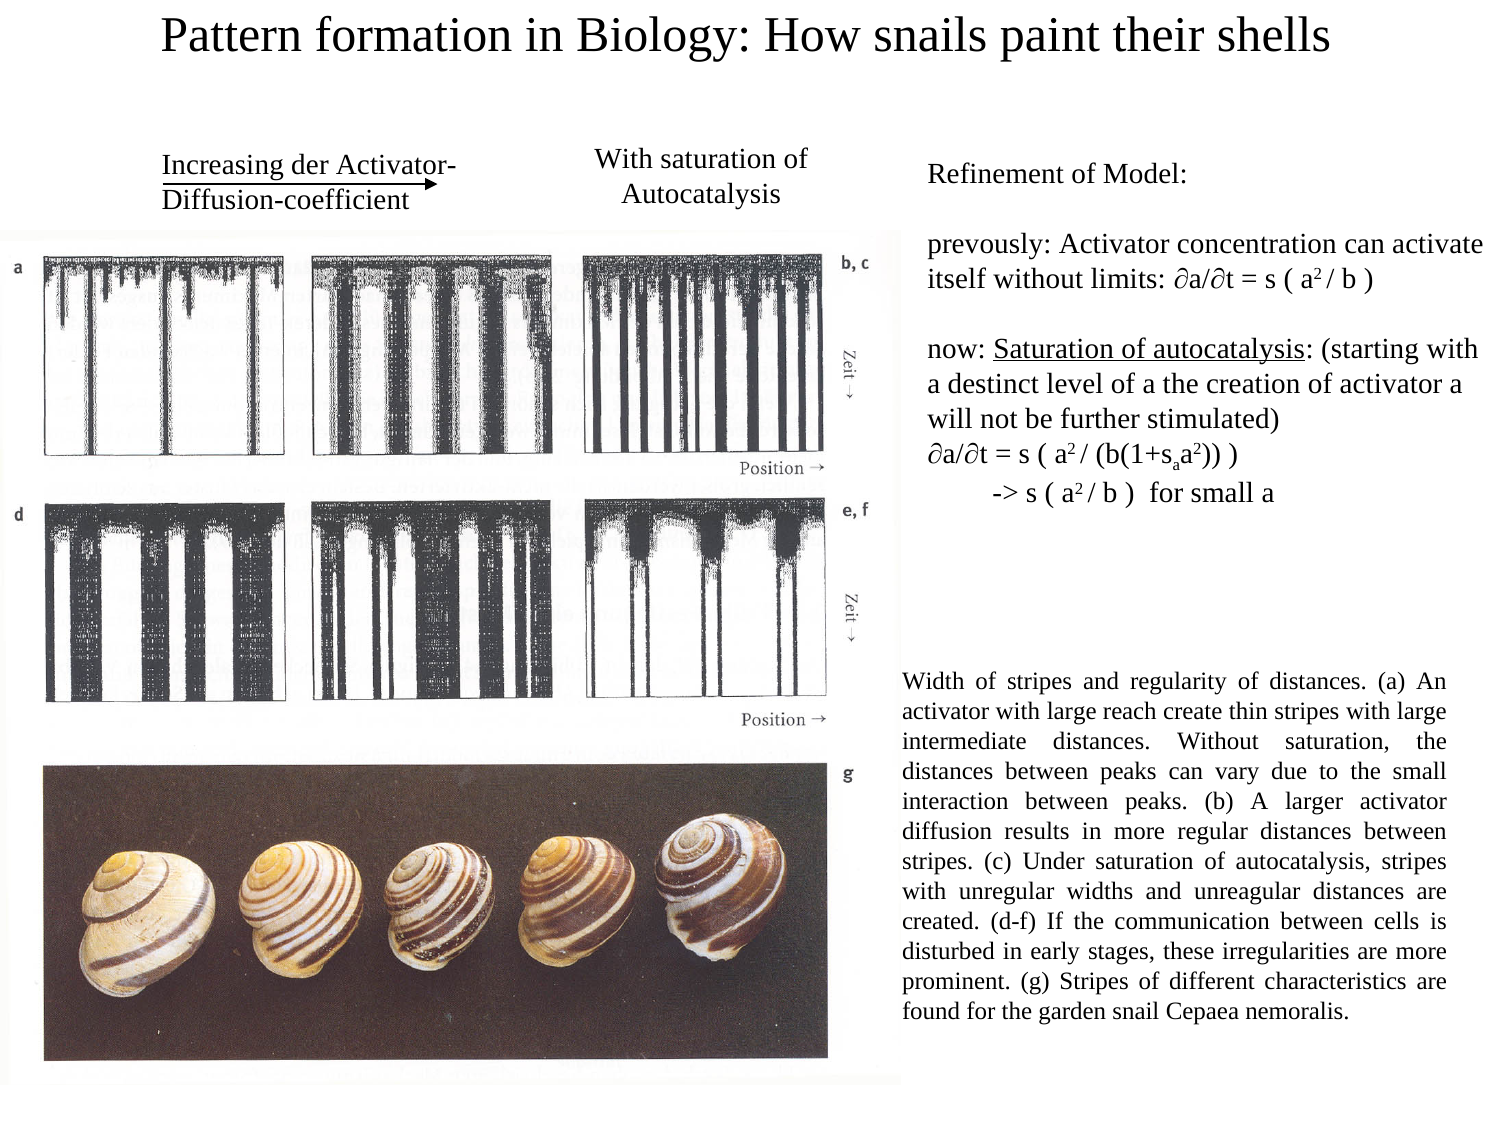

# Pattern formation in Biology: How snails paint their shells
With saturation of Autocatalysis
Increasing der Activator-
Diffusion-coefficient
Refinement of Model:
prevously: Activator concentration can activate itself without limits: a/t = s ( a2 / b )
now: Saturation of autocatalysis: (starting with a destinct level of a the creation of activator a will not be further stimulated)
a/t = s ( a2 / (b(1+saa2)) )
 -> s ( a2 / b ) for small a
Width of stripes and regularity of distances. (a) An activator with large reach create thin stripes with large intermediate distances. Without saturation, the distances between peaks can vary due to the small interaction between peaks. (b) A larger activator diffusion results in more regular distances between stripes. (c) Under saturation of autocatalysis, stripes with unregular widths and unreagular distances are created. (d-f) If the communication between cells is disturbed in early stages, these irregularities are more prominent. (g) Stripes of different characteristics are found for the garden snail Cepaea nemoralis.